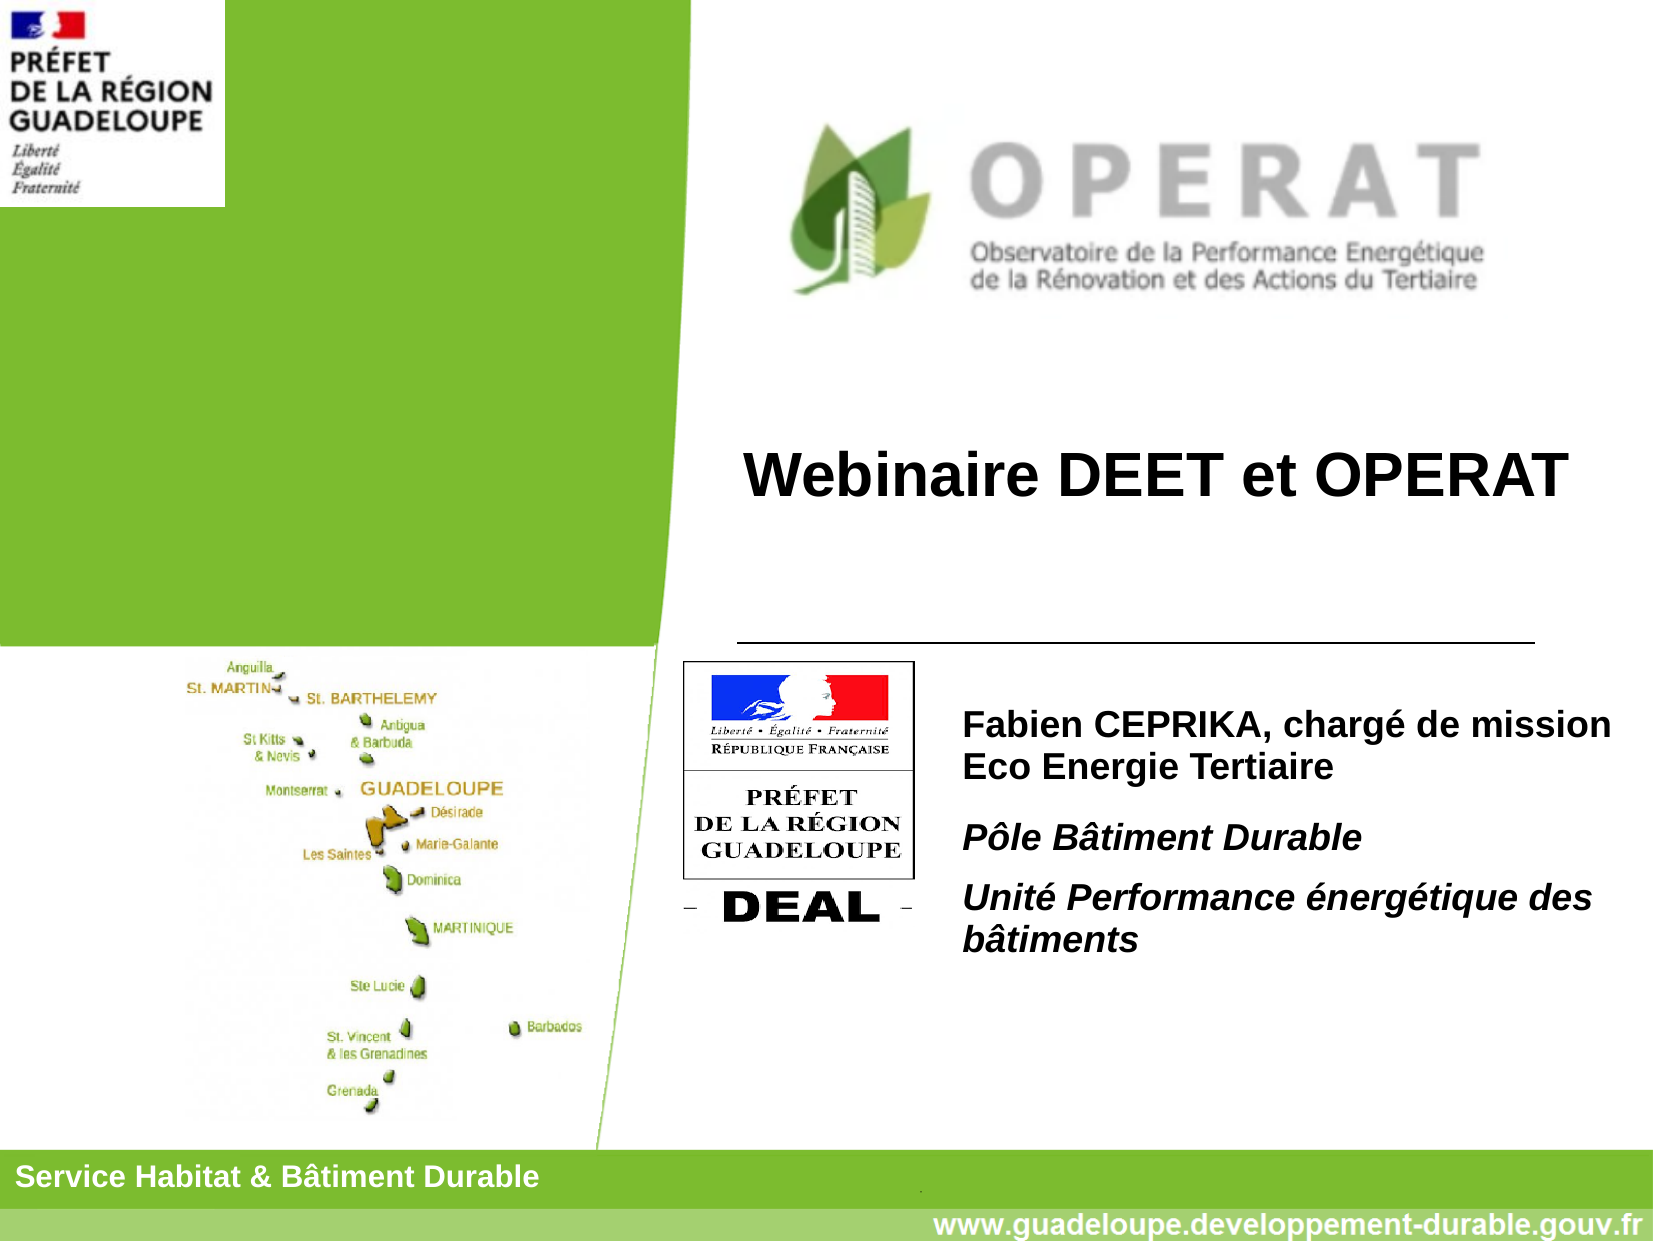

# Webinaire DEET et OPERAT
Fabien CEPRIKA, chargé de mission Eco Energie Tertiaire
Pôle Bâtiment Durable
Unité Performance énergétique des bâtiments